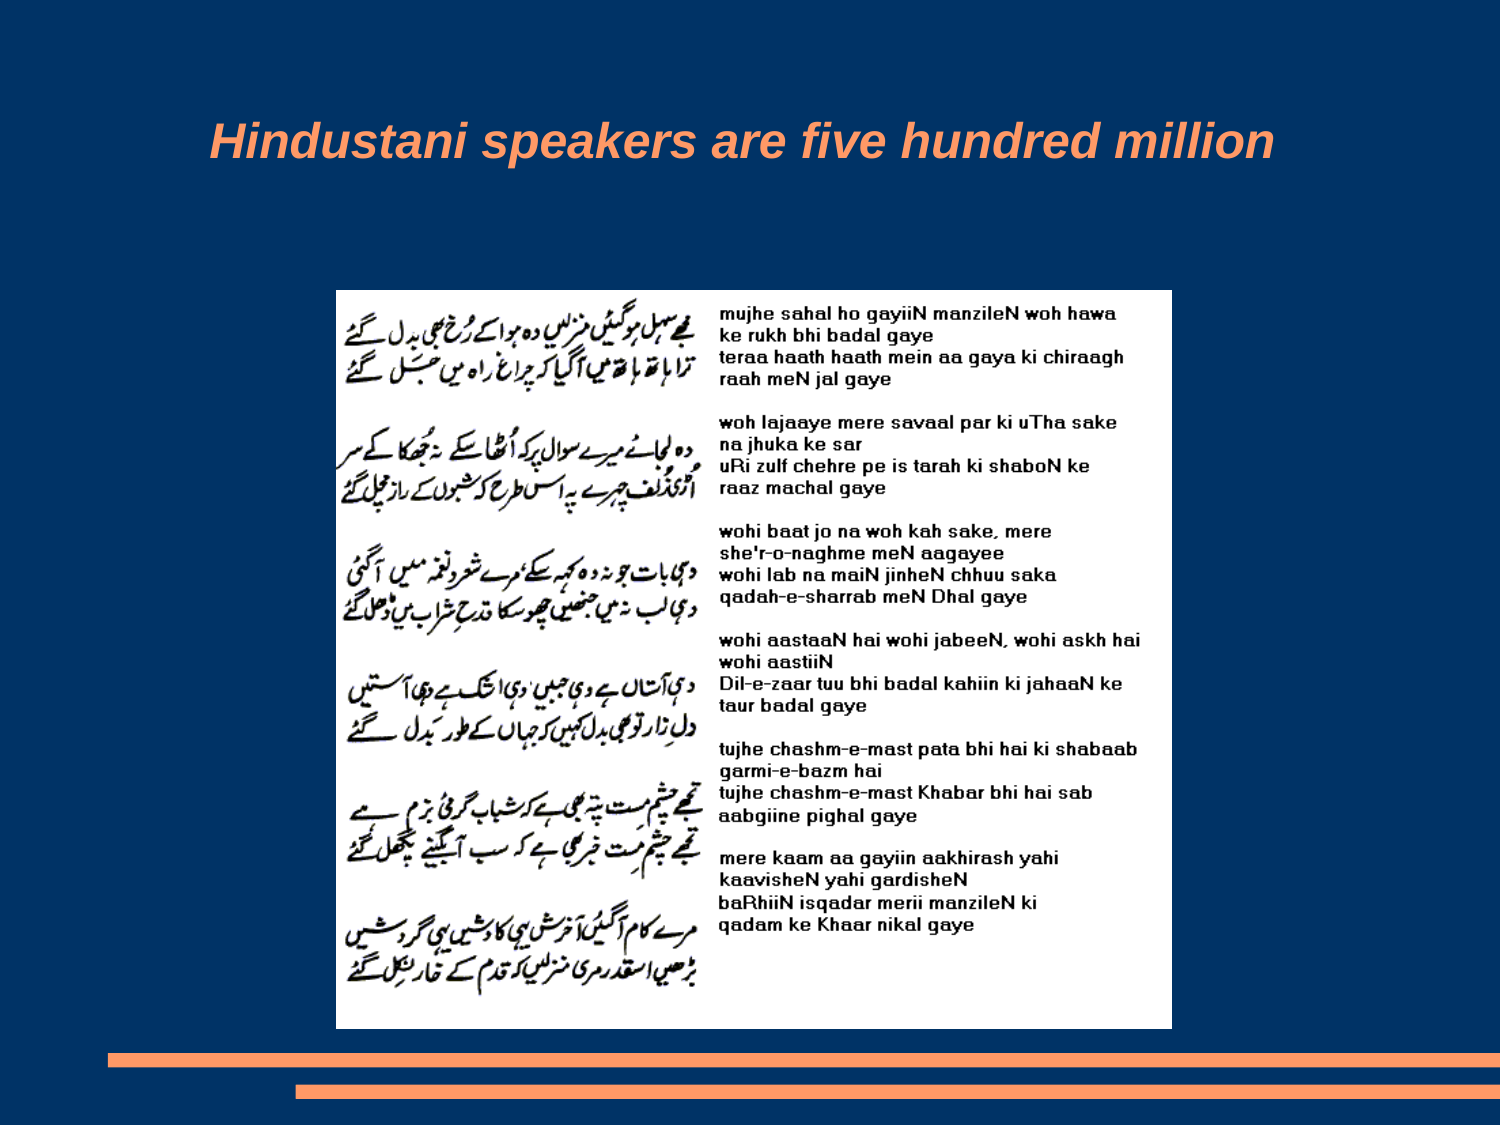

# Hindustani speakers are five hundred million